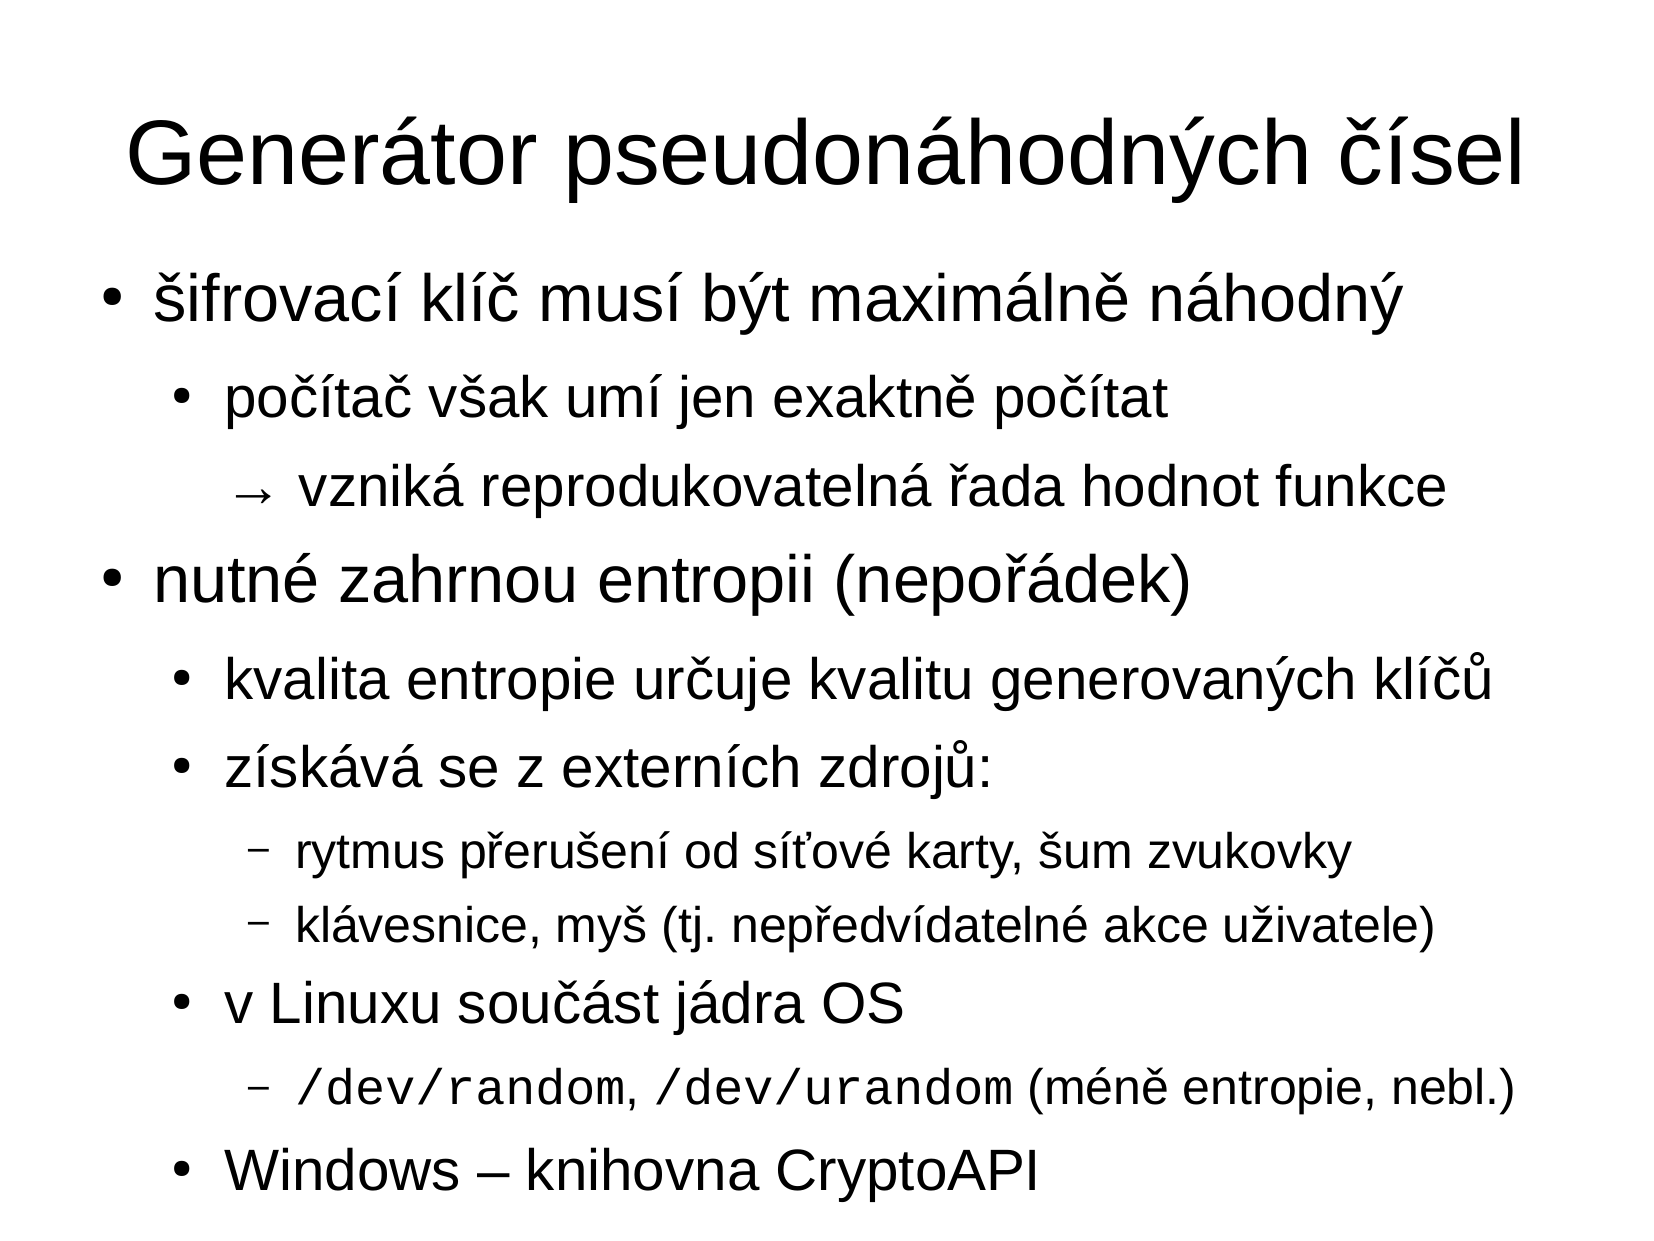

# Generátor pseudonáhodných čísel
šifrovací klíč musí být maximálně náhodný
počítač však umí jen exaktně počítat
→ vzniká reprodukovatelná řada hodnot funkce
nutné zahrnou entropii (nepořádek)
kvalita entropie určuje kvalitu generovaných klíčů
získává se z externích zdrojů:
rytmus přerušení od síťové karty, šum zvukovky
klávesnice, myš (tj. nepředvídatelné akce uživatele)
v Linuxu součást jádra OS
/dev/random, /dev/urandom (méně entropie, nebl.)
Windows – knihovna CryptoAPI